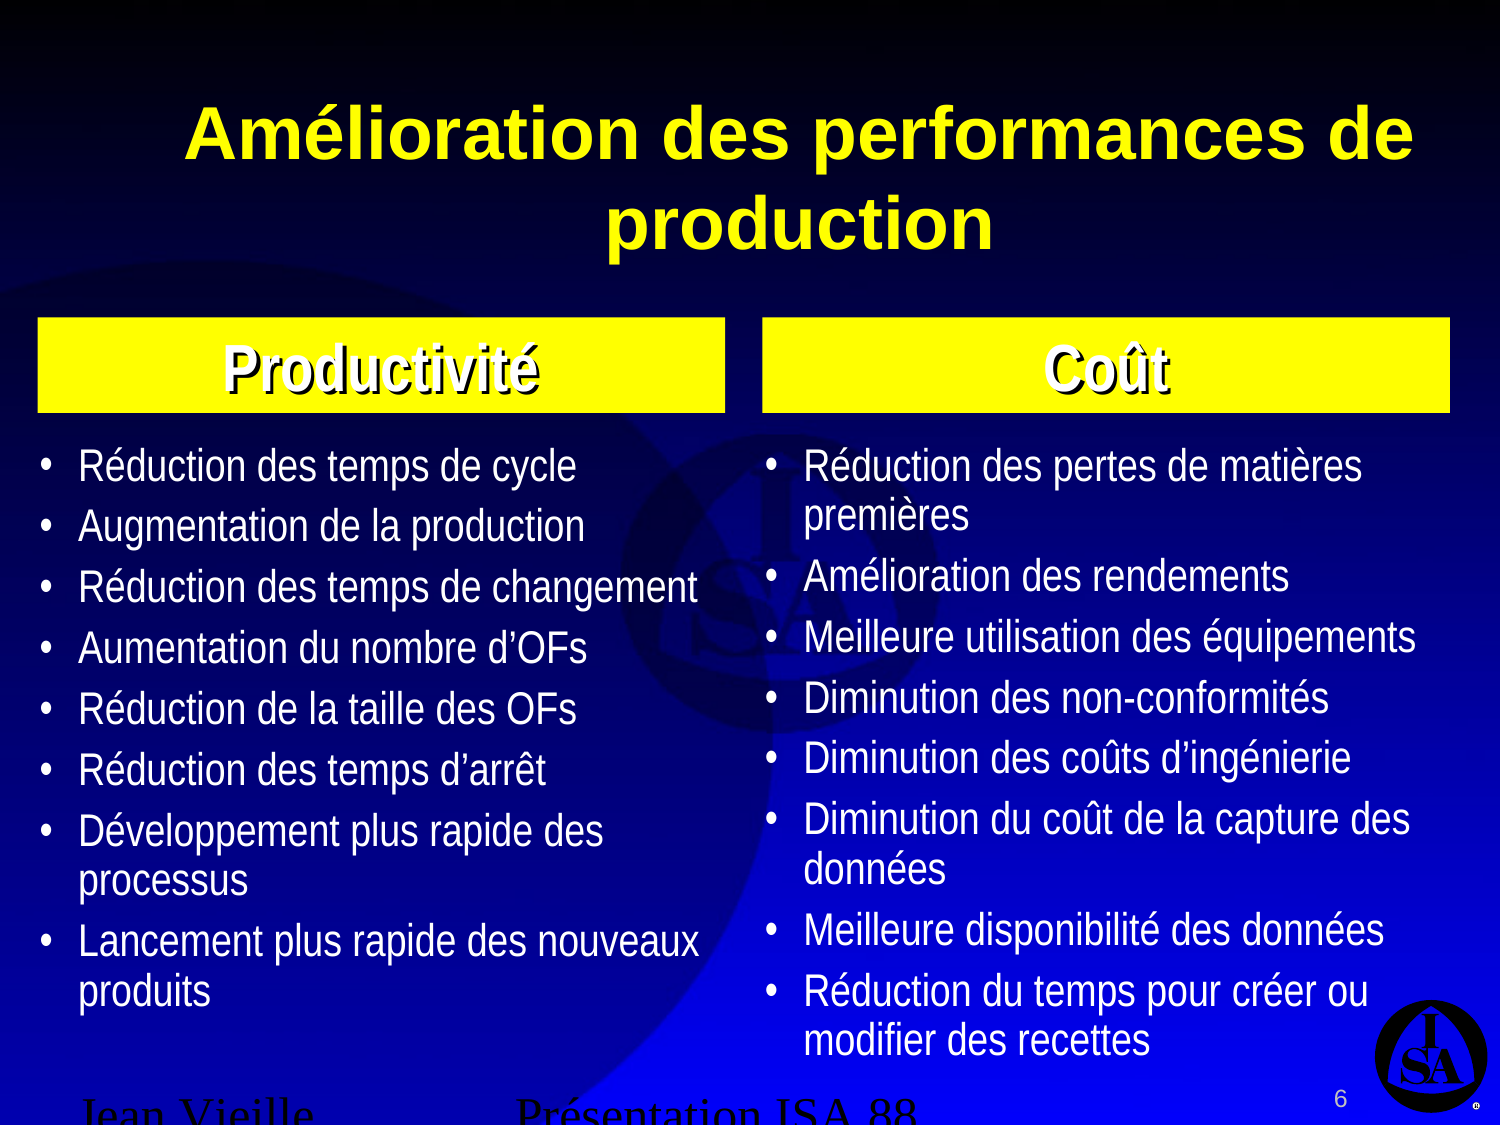

# Amélioration des performances de production
Productivité
Coût
Réduction des temps de cycle
Augmentation de la production
Réduction des temps de changement
Aumentation du nombre d’OFs
Réduction de la taille des OFs
Réduction des temps d’arrêt
Développement plus rapide des processus
Lancement plus rapide des nouveaux produits
Réduction des pertes de matières premières
Amélioration des rendements
Meilleure utilisation des équipements
Diminution des non-conformités
Diminution des coûts d’ingénierie
Diminution du coût de la capture des données
Meilleure disponibilité des données
Réduction du temps pour créer ou modifier des recettes